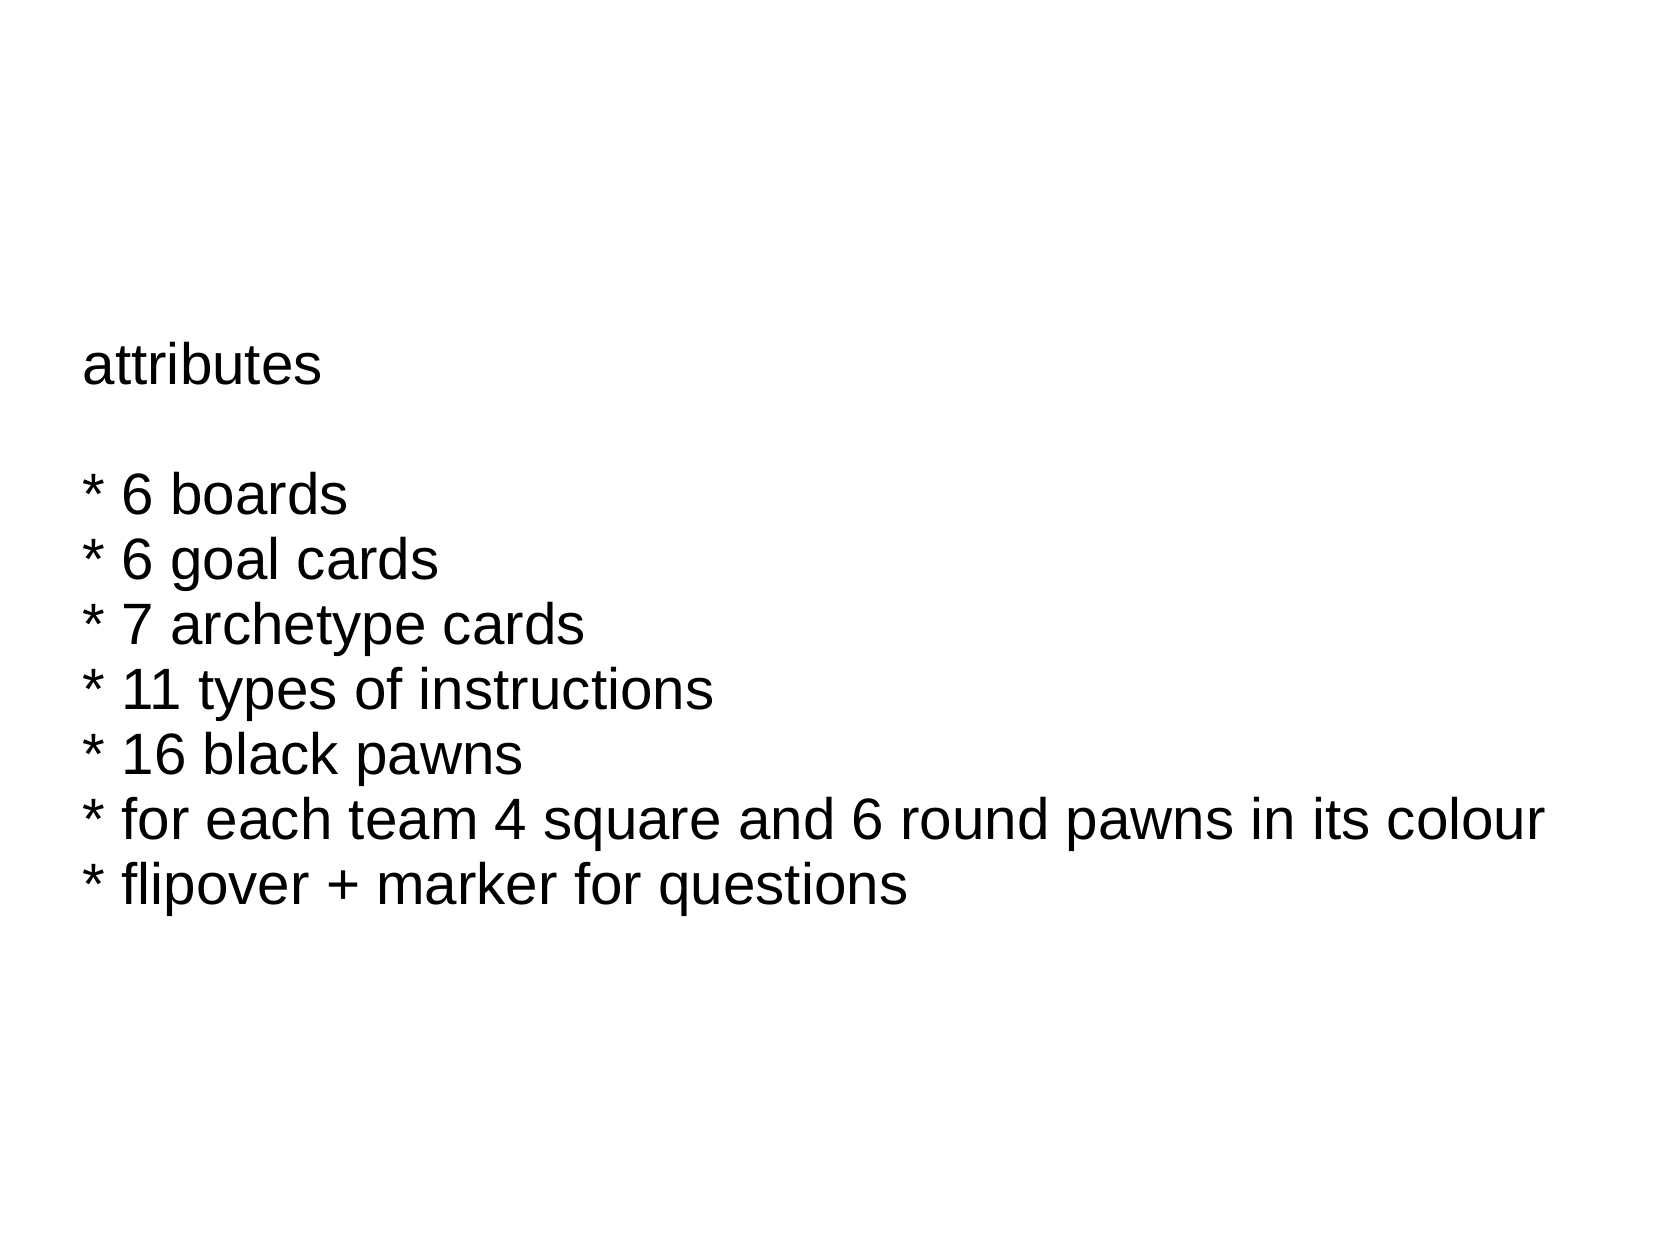

# attributes
* 6 boards
* 6 goal cards
* 7 archetype cards
* 11 types of instructions
* 16 black pawns
* for each team 4 square and 6 round pawns in its colour
* flipover + marker for questions